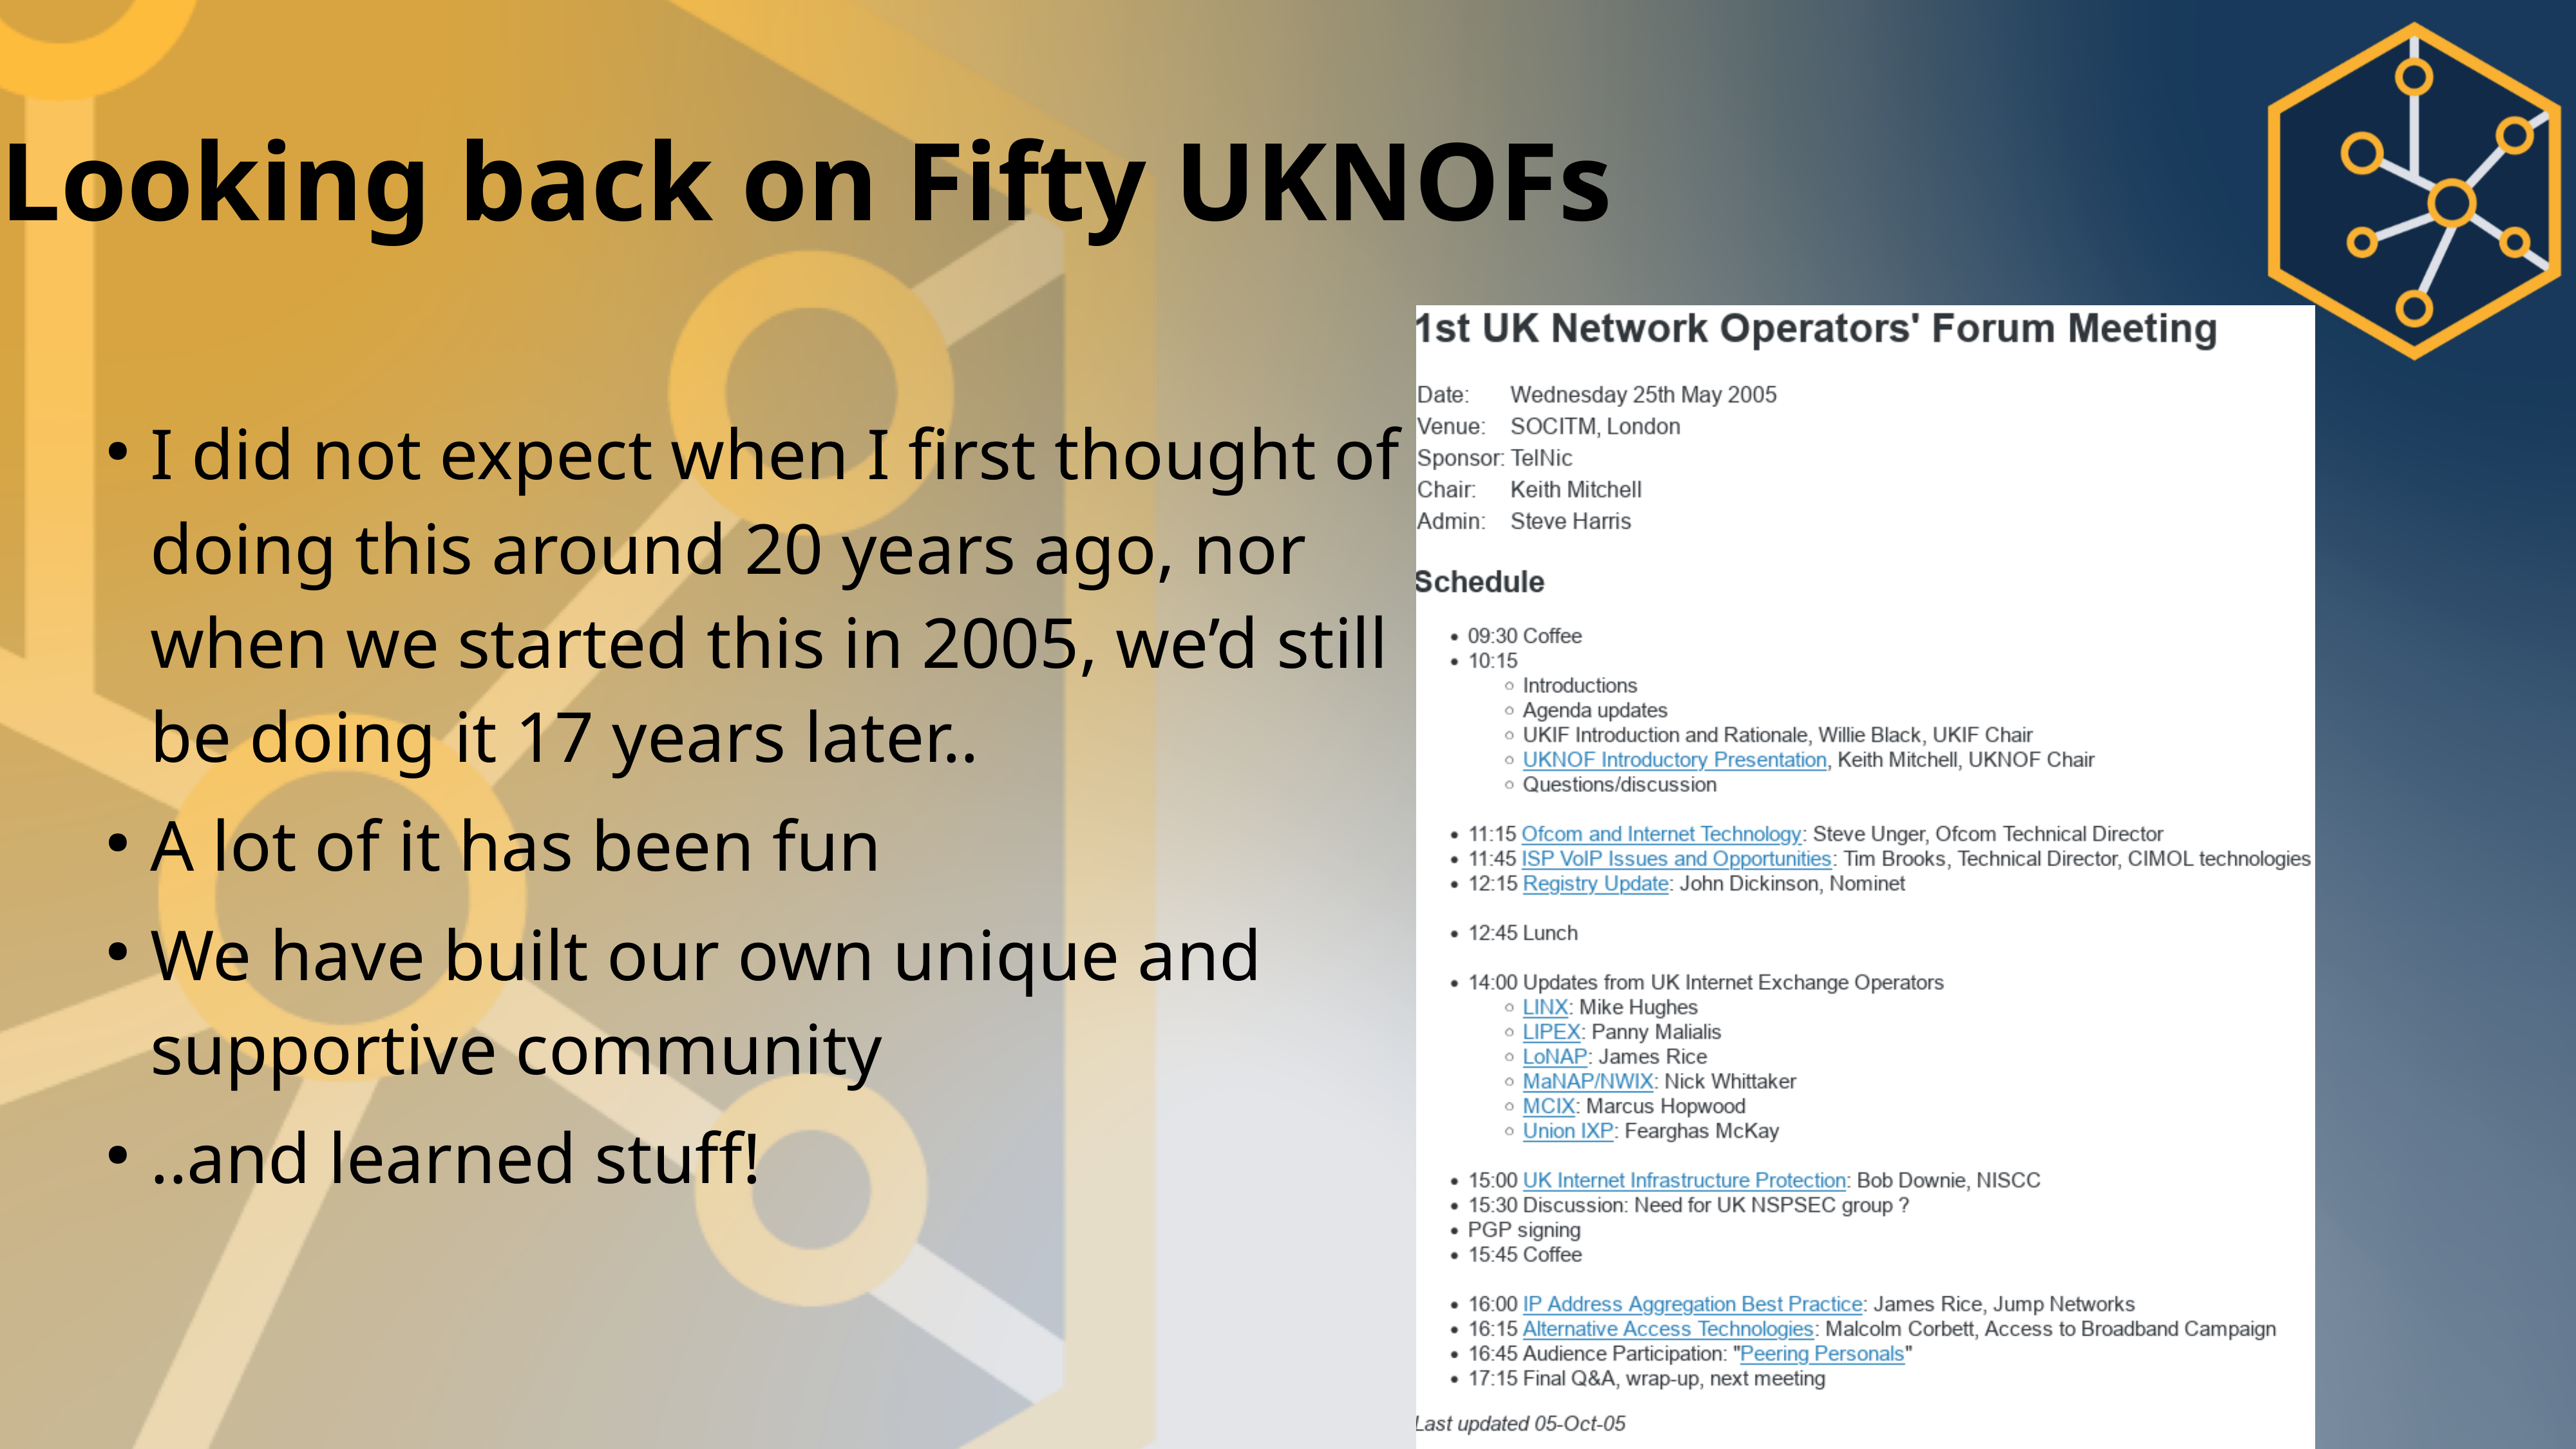

# Looking back on Fifty UKNOFs
 I did not expect when I first thought of
 doing this around 20 years ago, nor
 when we started this in 2005, we’d still
 be doing it 17 years later..
 A lot of it has been fun
 We have built our own unique and
 supportive community
 ..and learned stuff!